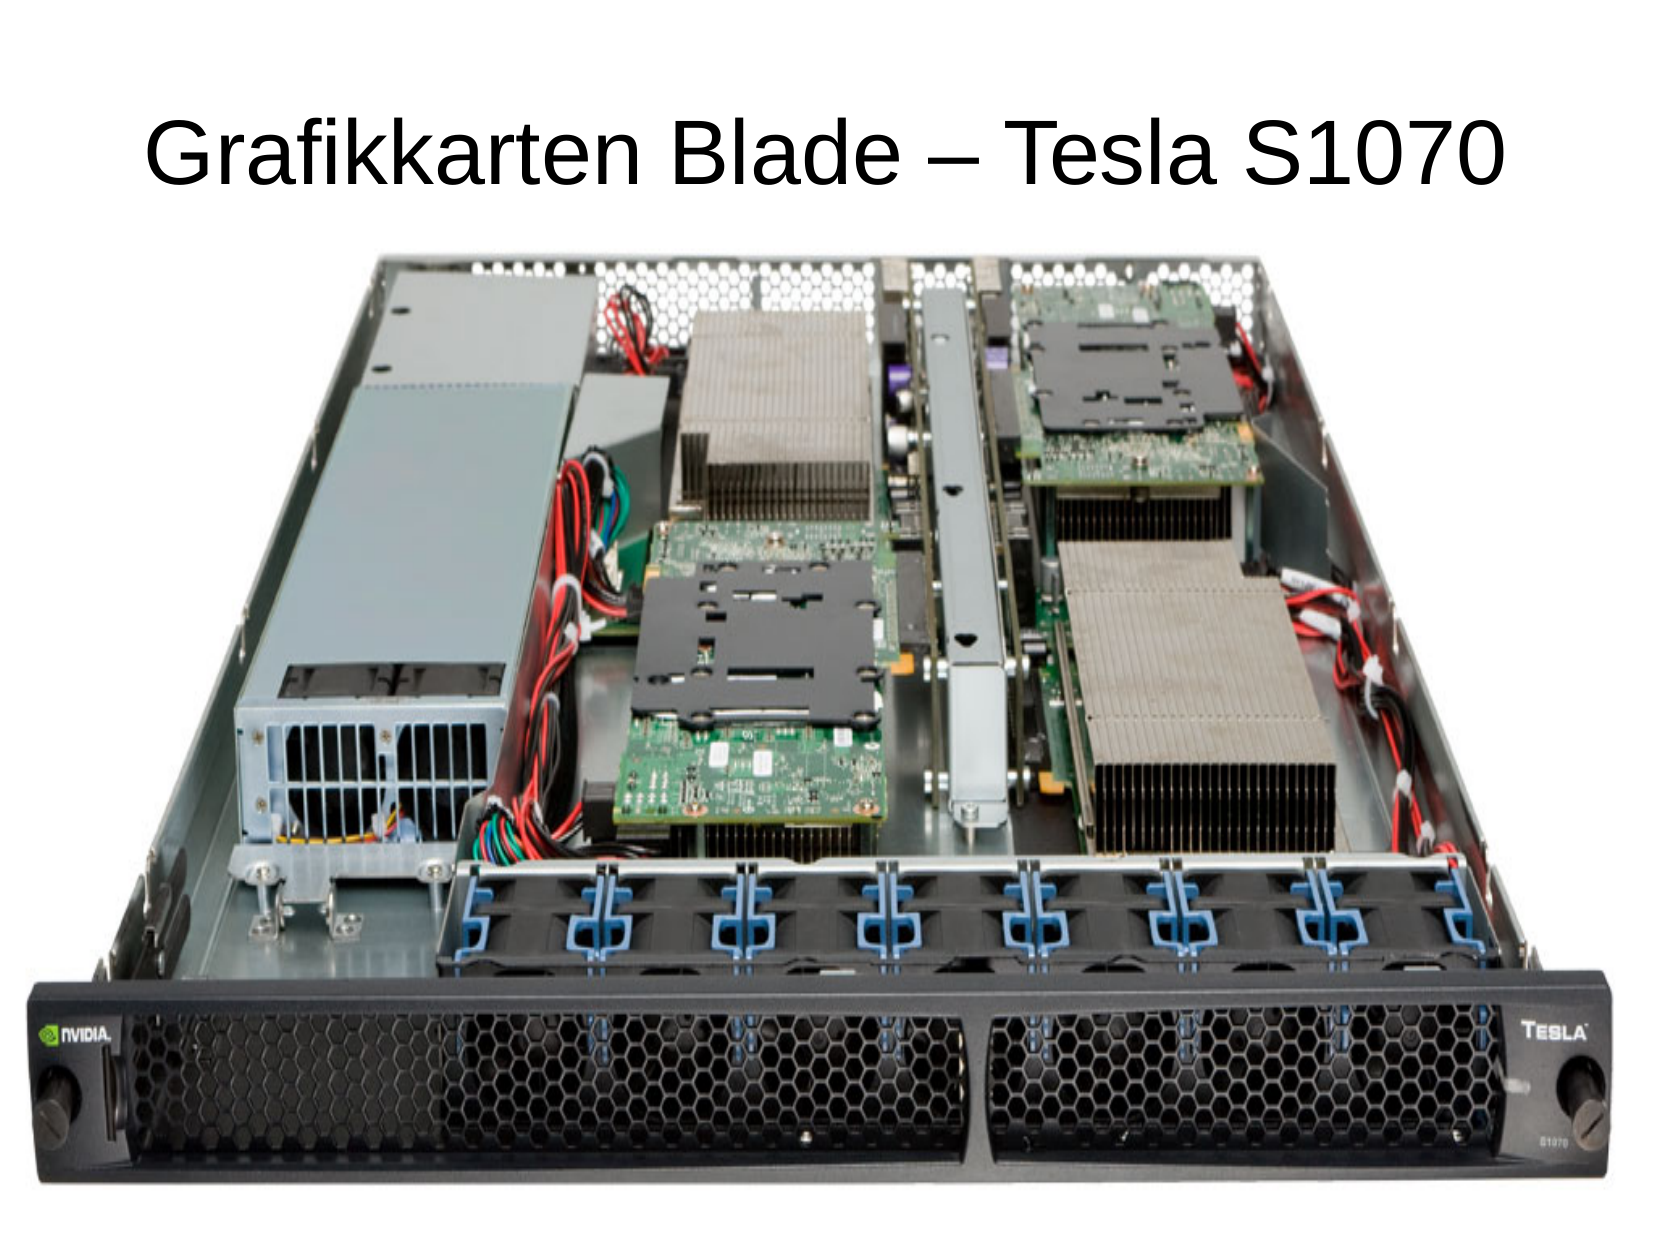

# Grafikkarten Blade – Tesla S1070
21.04.2009
Christian Schwarz
25